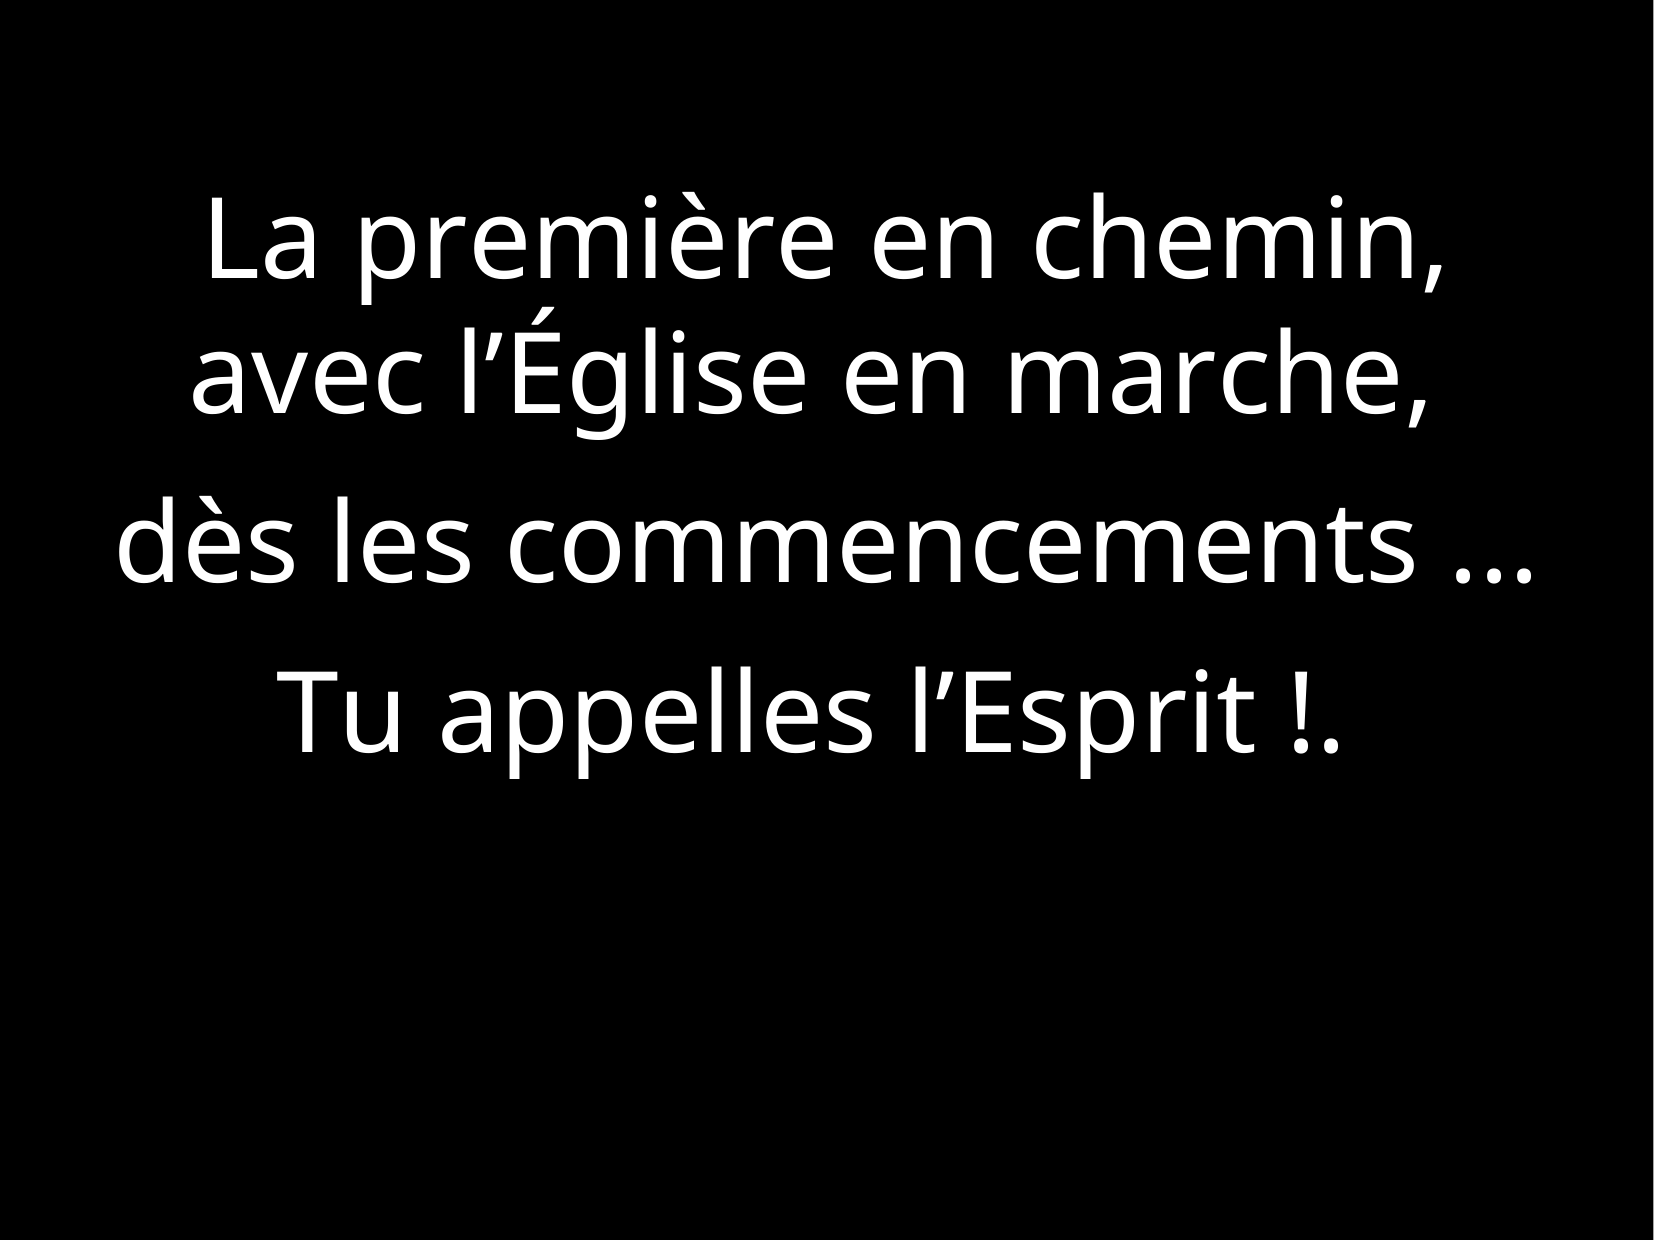

# La première en chemin, avec l’Église en marche,
dès les commencements ...
Tu appelles l’Esprit !.